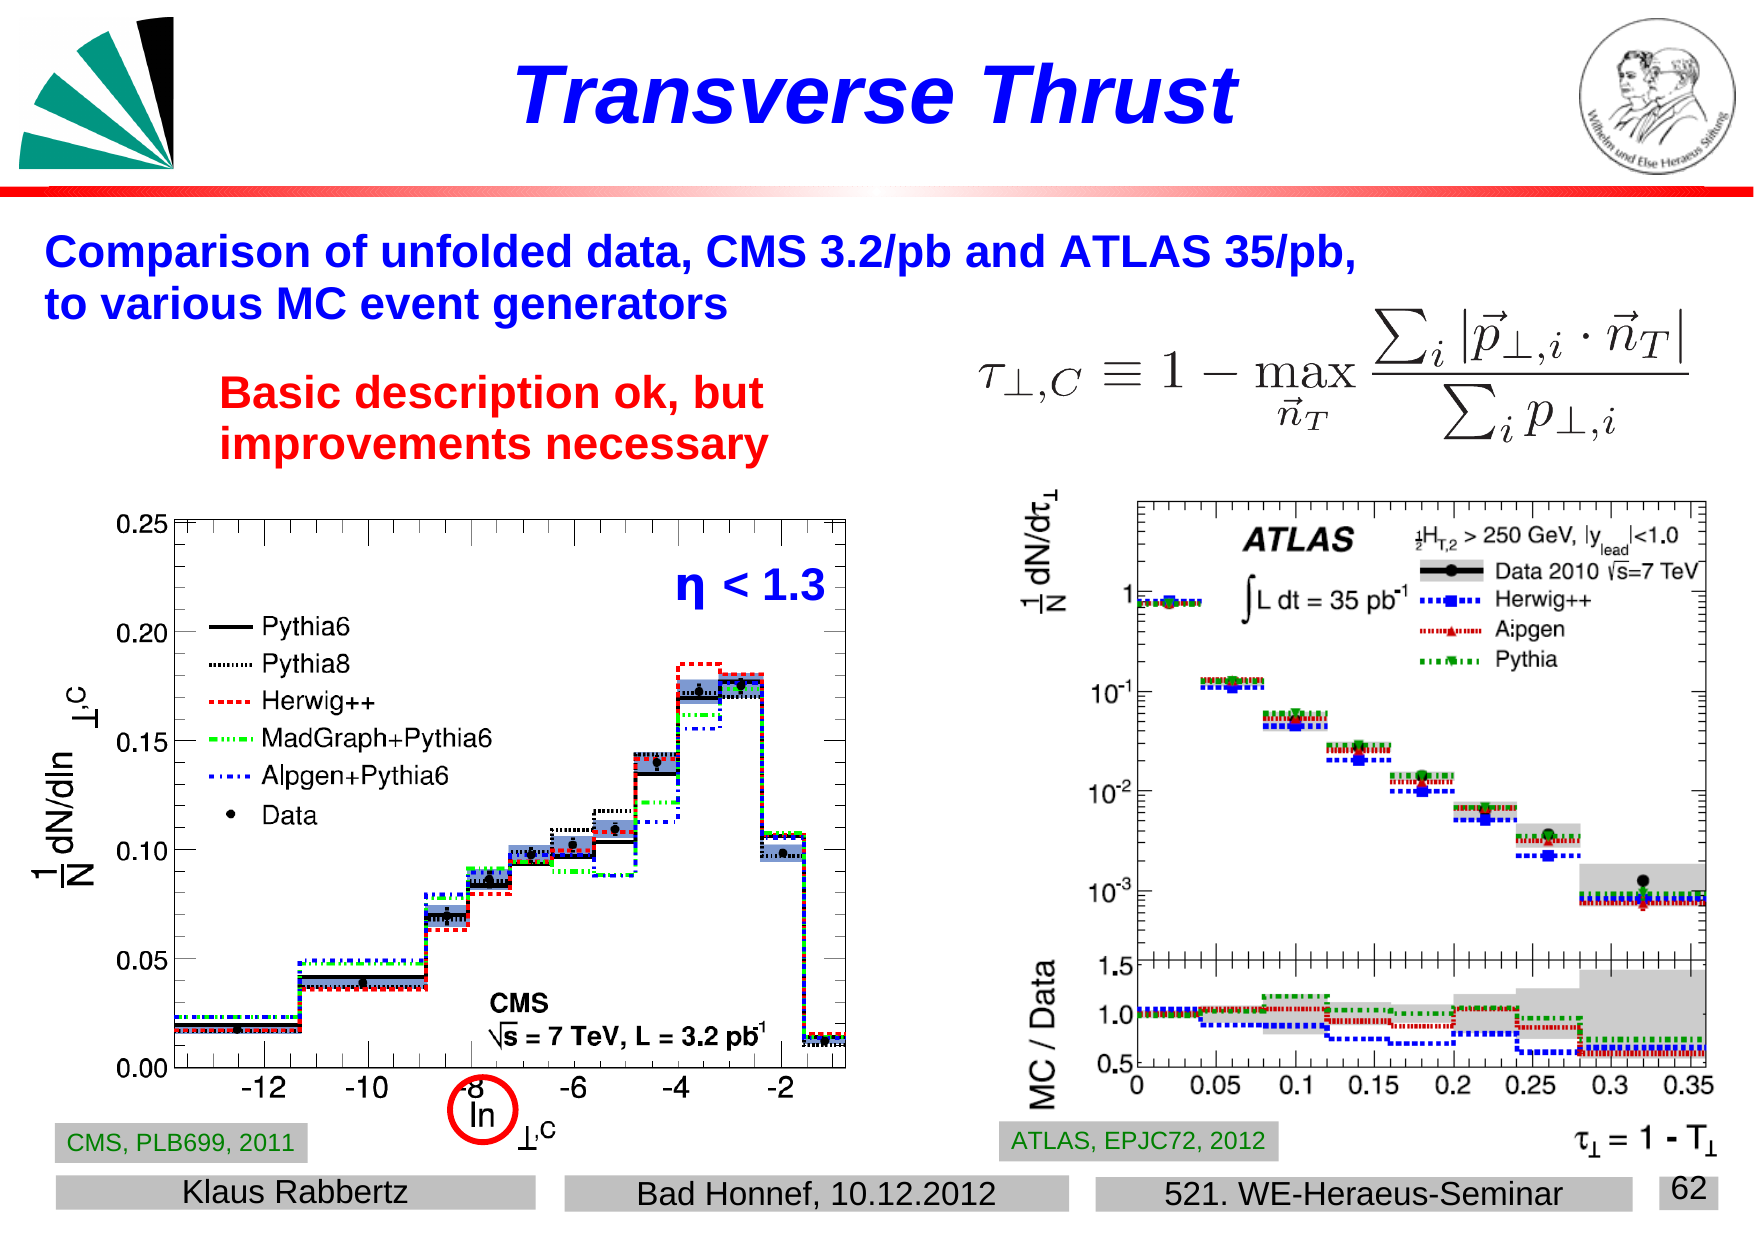

# Transverse Thrust
Comparison of unfolded data, CMS 3.2/pb and ATLAS 35/pb,
to various MC event generators
Basic description ok, but
improvements necessary
η < 1.3
ATLAS, EPJC72, 2012
CMS, PLB699, 2011